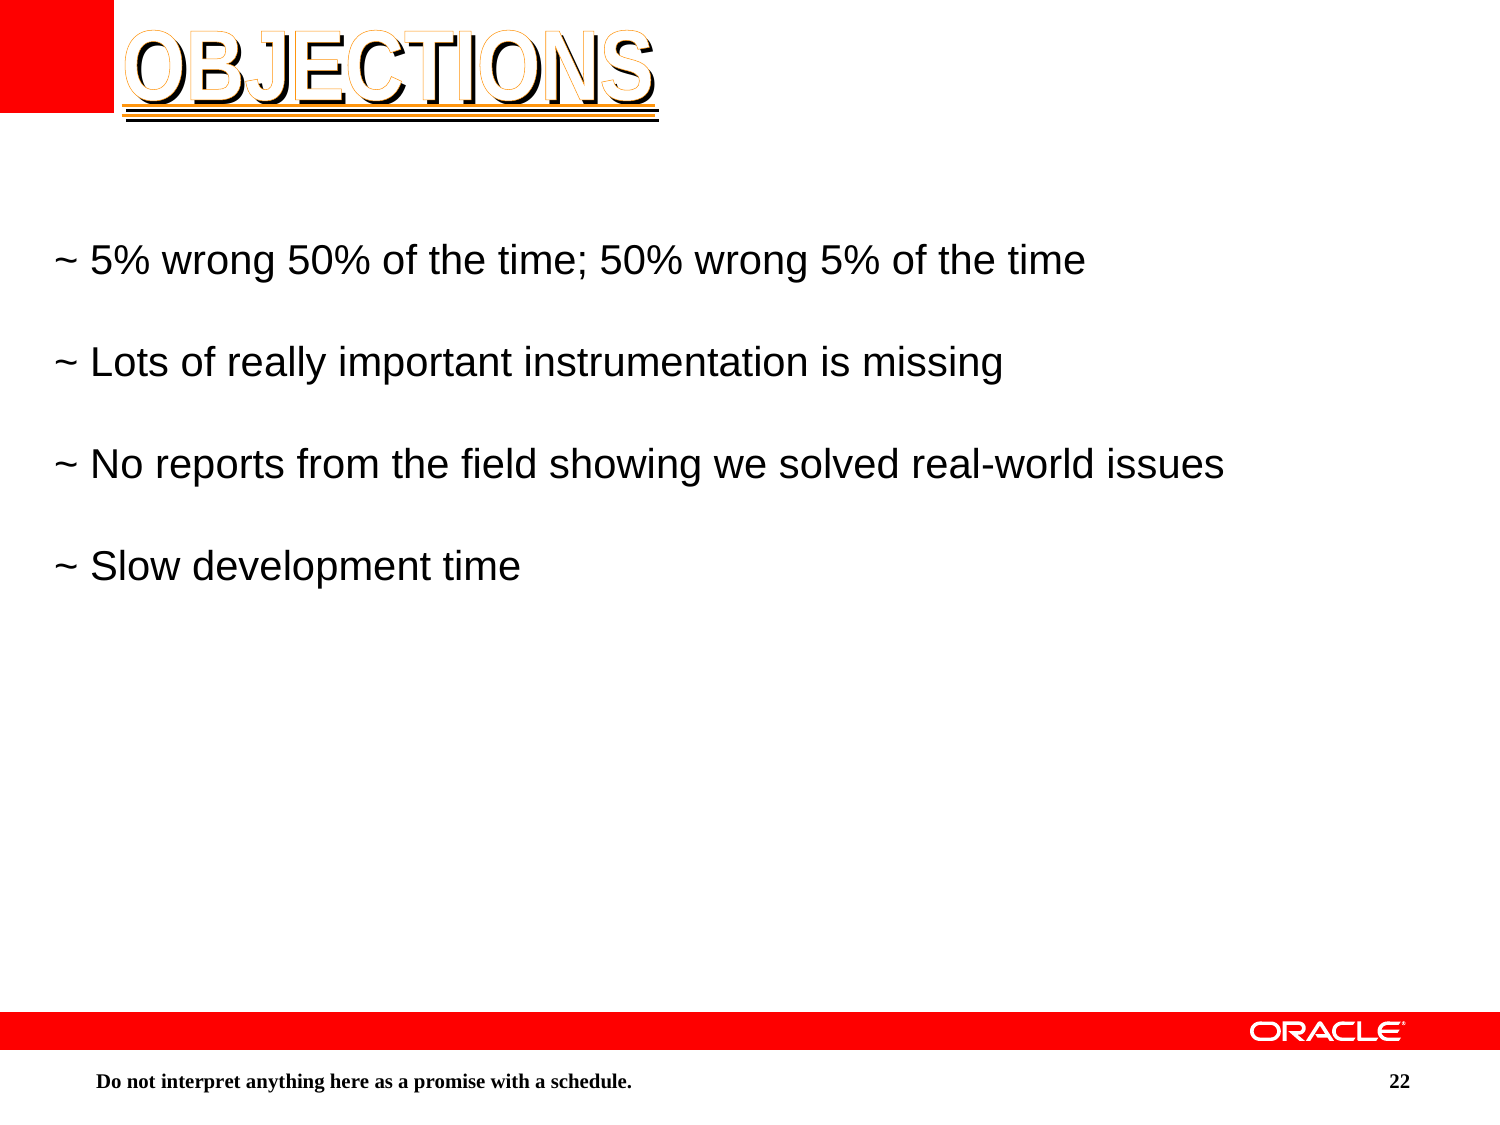

OBJECTIONS
~ 5% wrong 50% of the time; 50% wrong 5% of the time
~ Lots of really important instrumentation is missing
~ No reports from the field showing we solved real-world issues
~ Slow development time